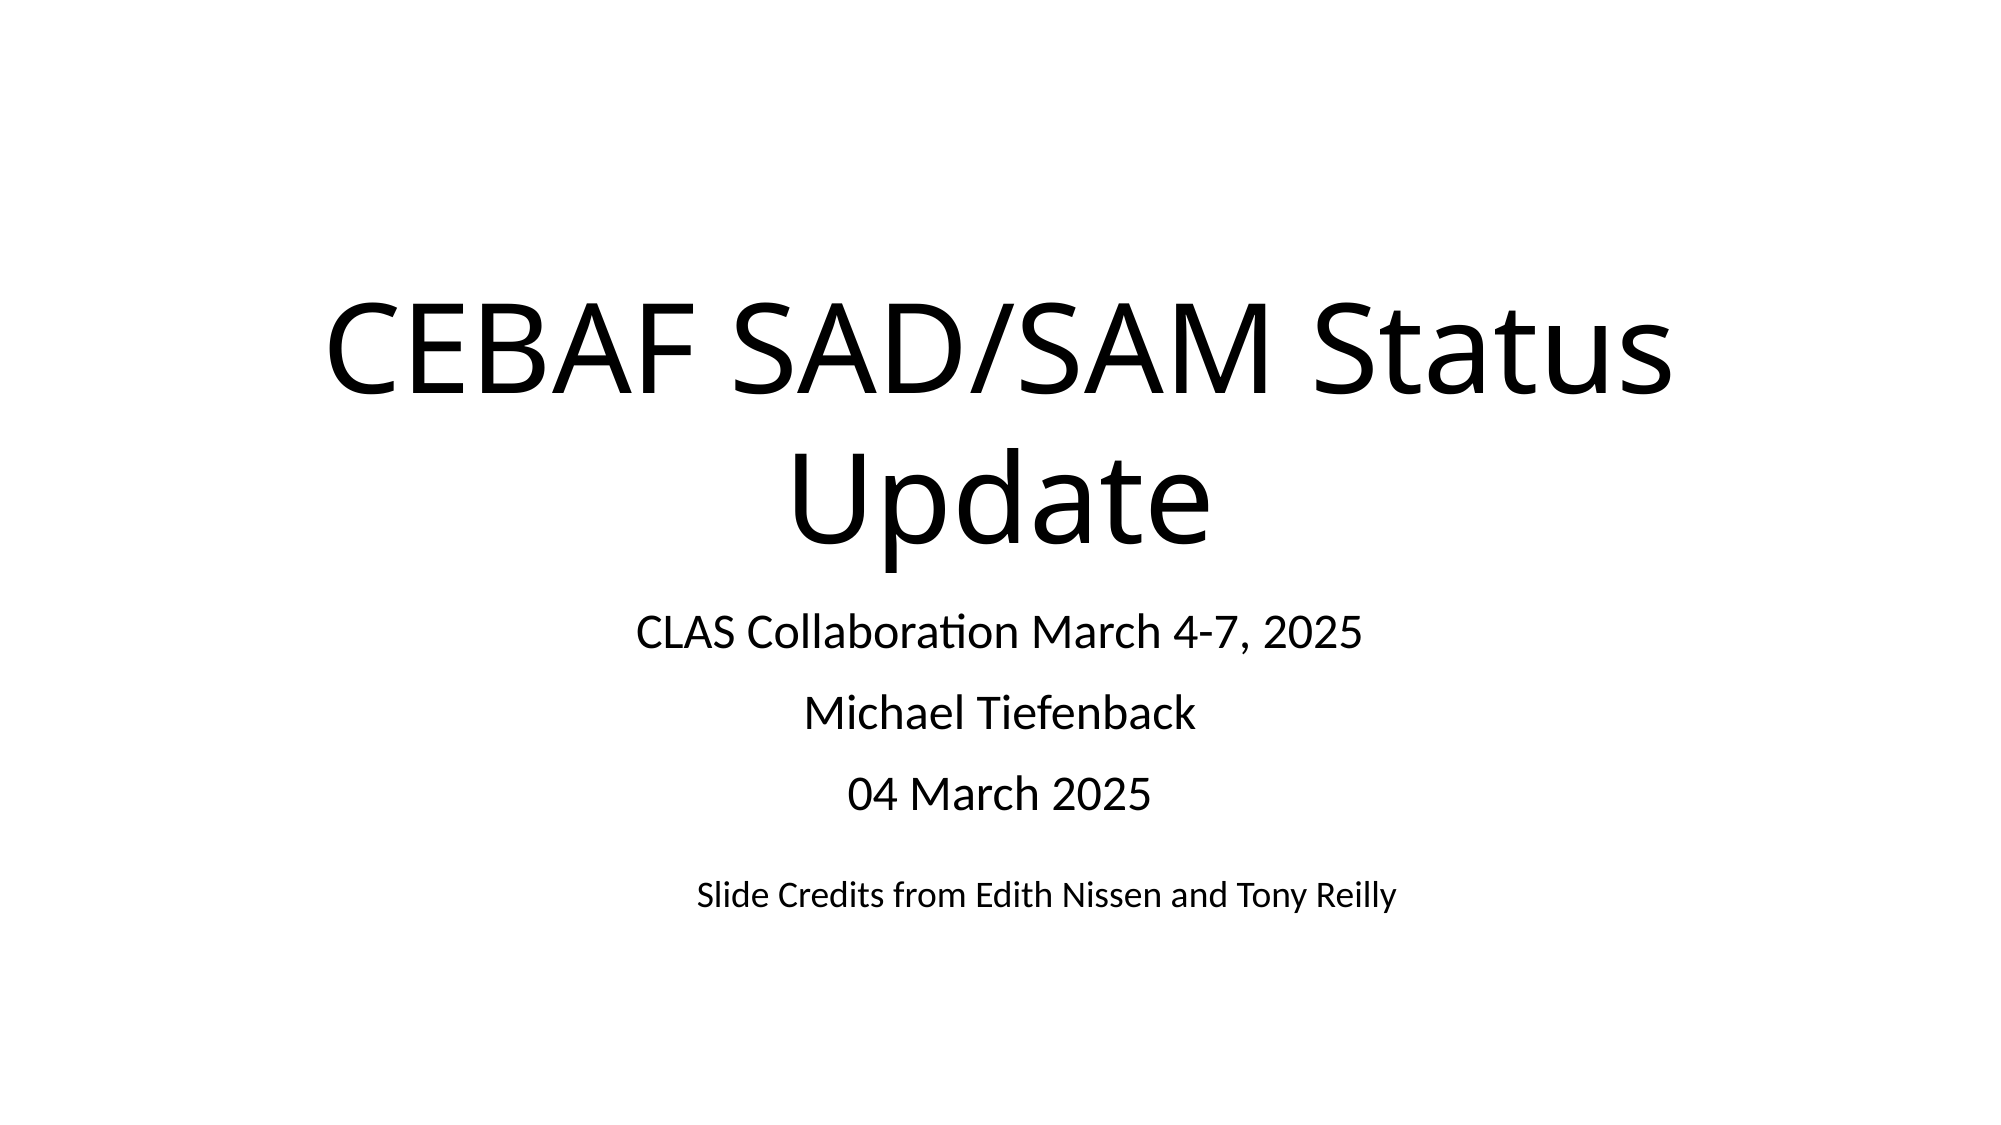

# CEBAF SAD/SAM Status Update
CLAS Collaboration March 4-7, 2025
Michael Tiefenback
04 March 2025
Slide Credits from Edith Nissen and Tony Reilly